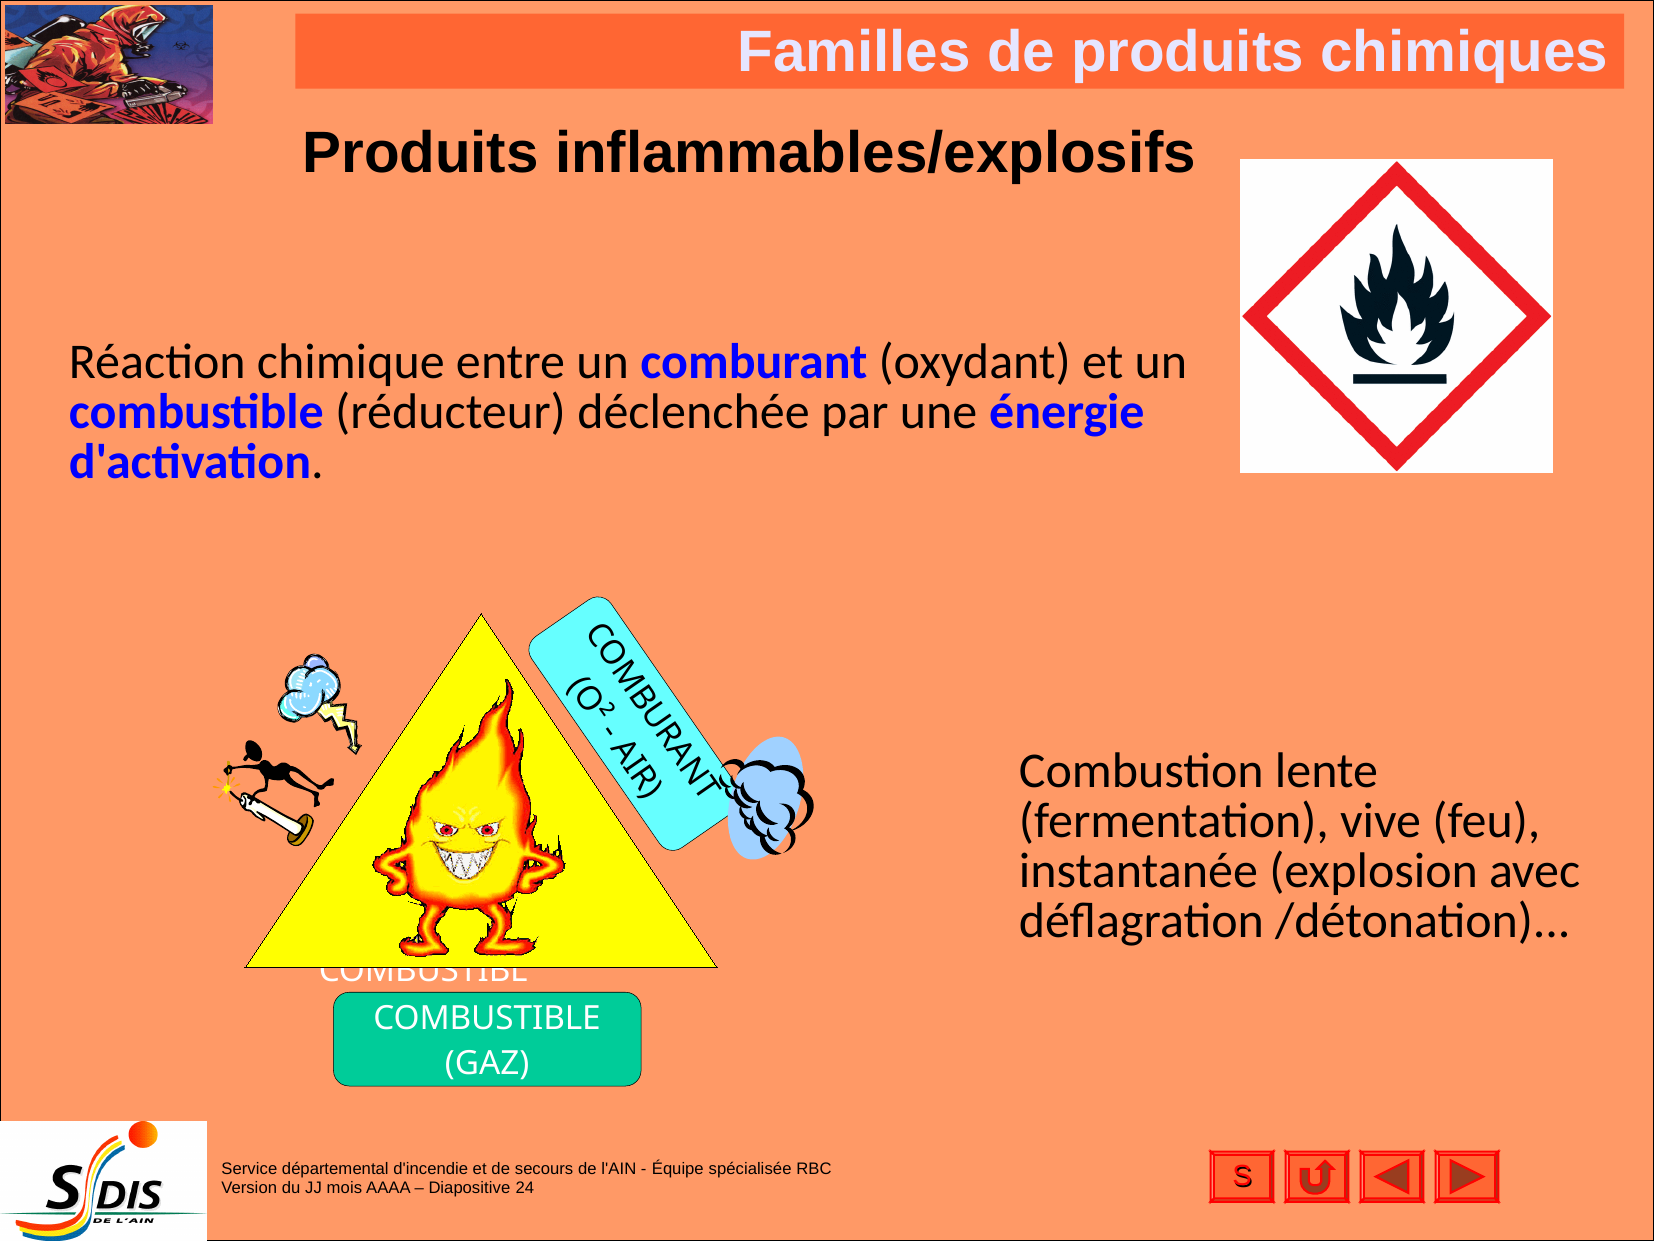

Familles de produits chimiques
Produits inflammables/explosifs
# Réaction chimique entre un comburant (oxydant) et un combustible (réducteur) déclenchée par une énergie d'activation.
COMBURANT
(O² - AIR)
COMBUSTIBL
COMBUSTIBLE
(GAZ)
Combustion lente (fermentation), vive (feu), instantanée (explosion avec déflagration /détonation)...